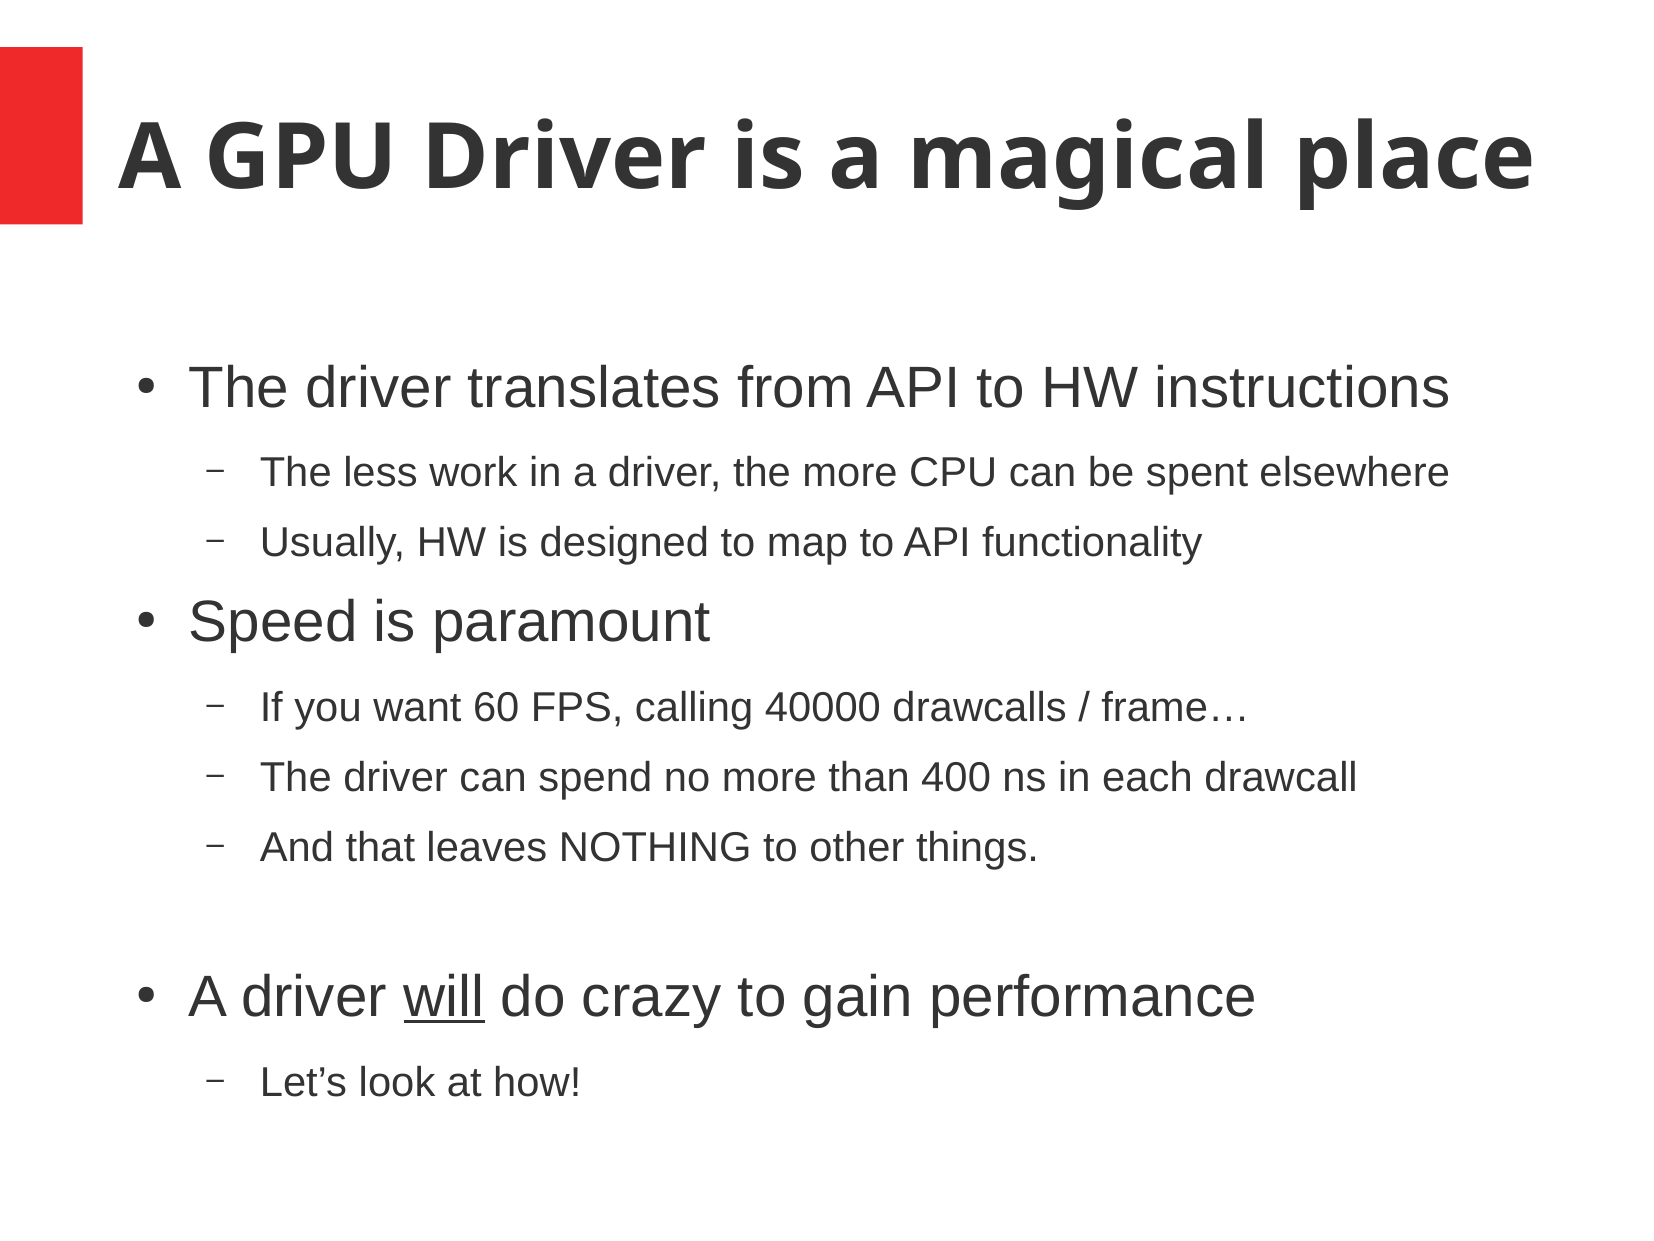

# A GPU Driver is a magical place
The driver translates from API to HW instructions
The less work in a driver, the more CPU can be spent elsewhere
Usually, HW is designed to map to API functionality
Speed is paramount
If you want 60 FPS, calling 40000 drawcalls / frame…
The driver can spend no more than 400 ns in each drawcall
And that leaves NOTHING to other things.
A driver will do crazy to gain performance
Let’s look at how!